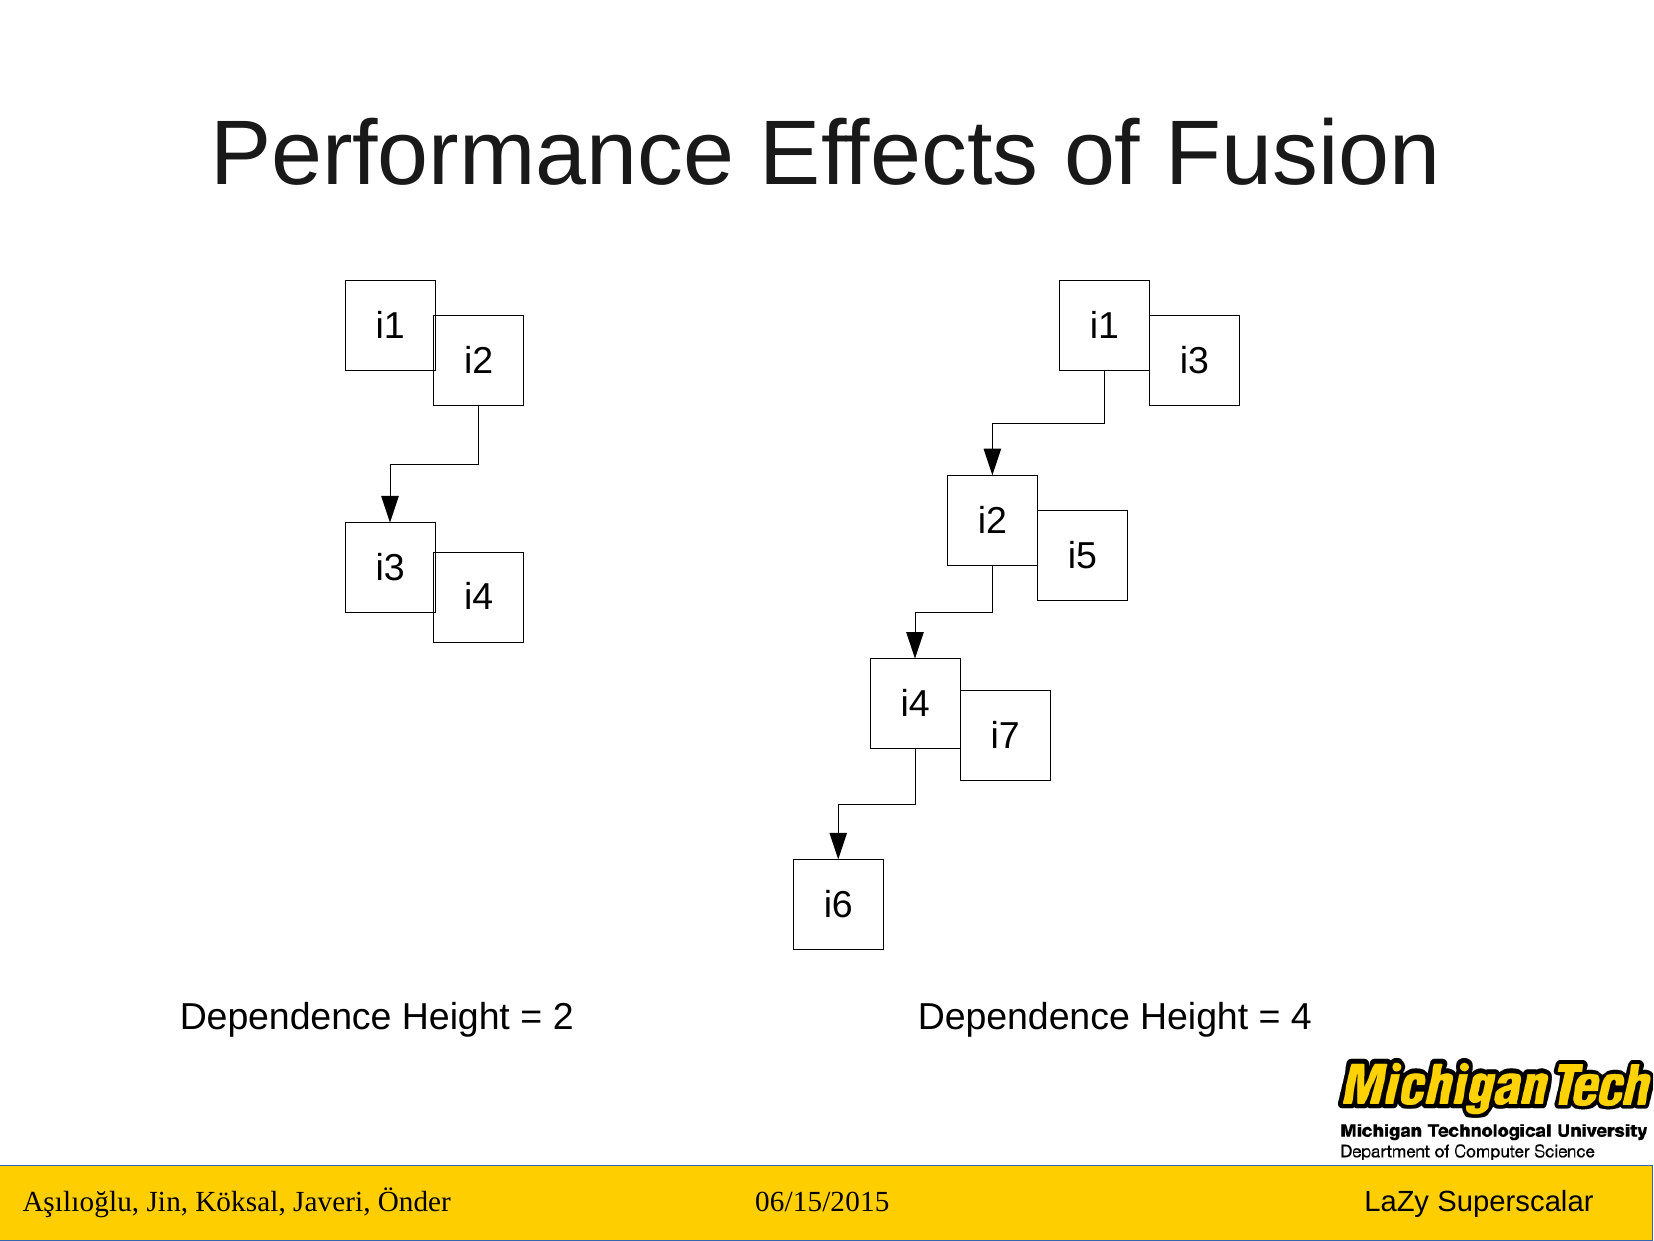

# Performance Effects of Fusion
i1
i1
i3
i2
i2
i5
i3
i4
i4
i7
i6
Dependence Height = 2
Dependence Height = 4
Aşılıoğlu, Jin, Köksal, Javeri, Önder
06/15/2015